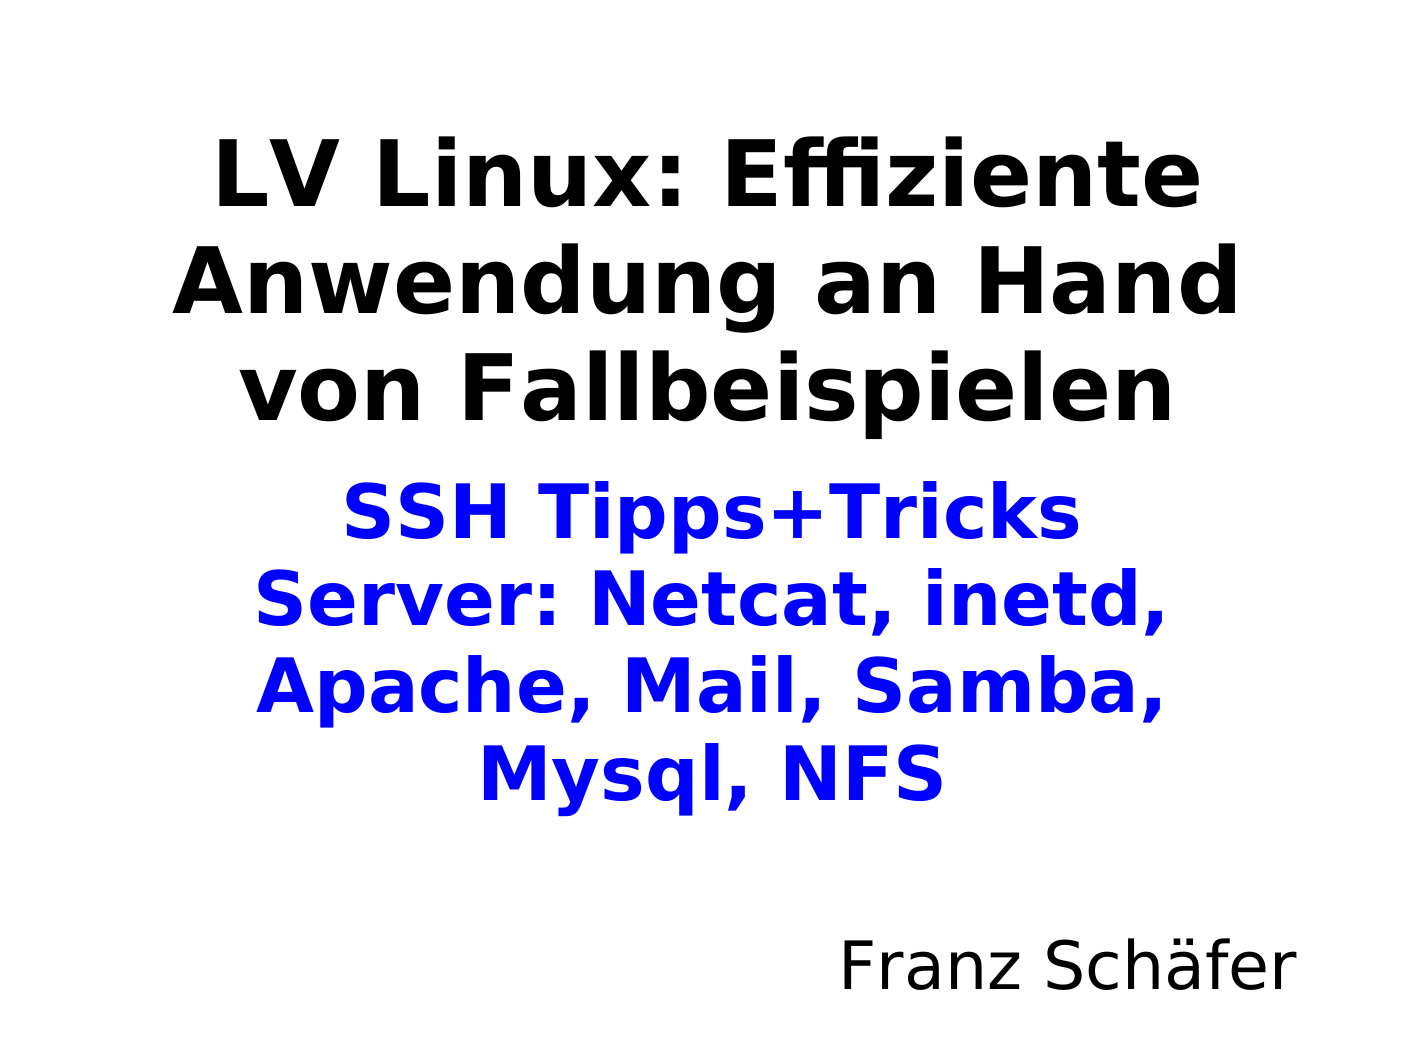

# LV Linux: Effiziente Anwendung an Hand von Fallbeispielen
SSH Tipps+Tricks
Server: Netcat, inetd, Apache, Mail, Samba, Mysql, NFS
Franz Schäfer